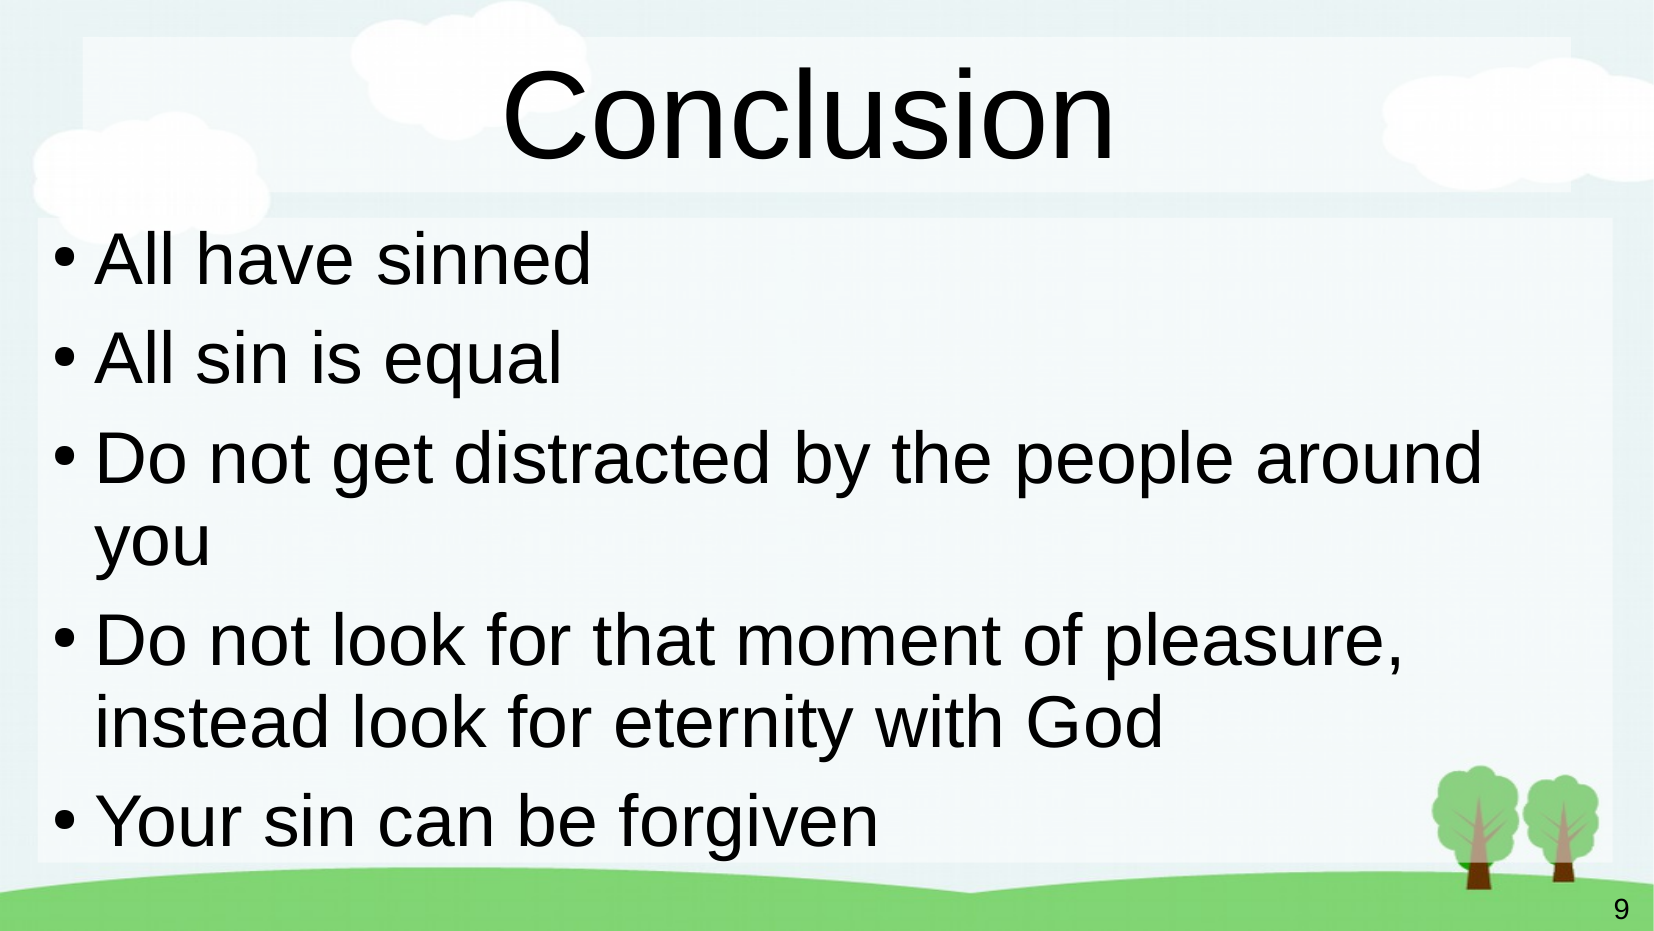

# Conclusion
All have sinned
All sin is equal
Do not get distracted by the people around you
Do not look for that moment of pleasure, instead look for eternity with God
Your sin can be forgiven
9